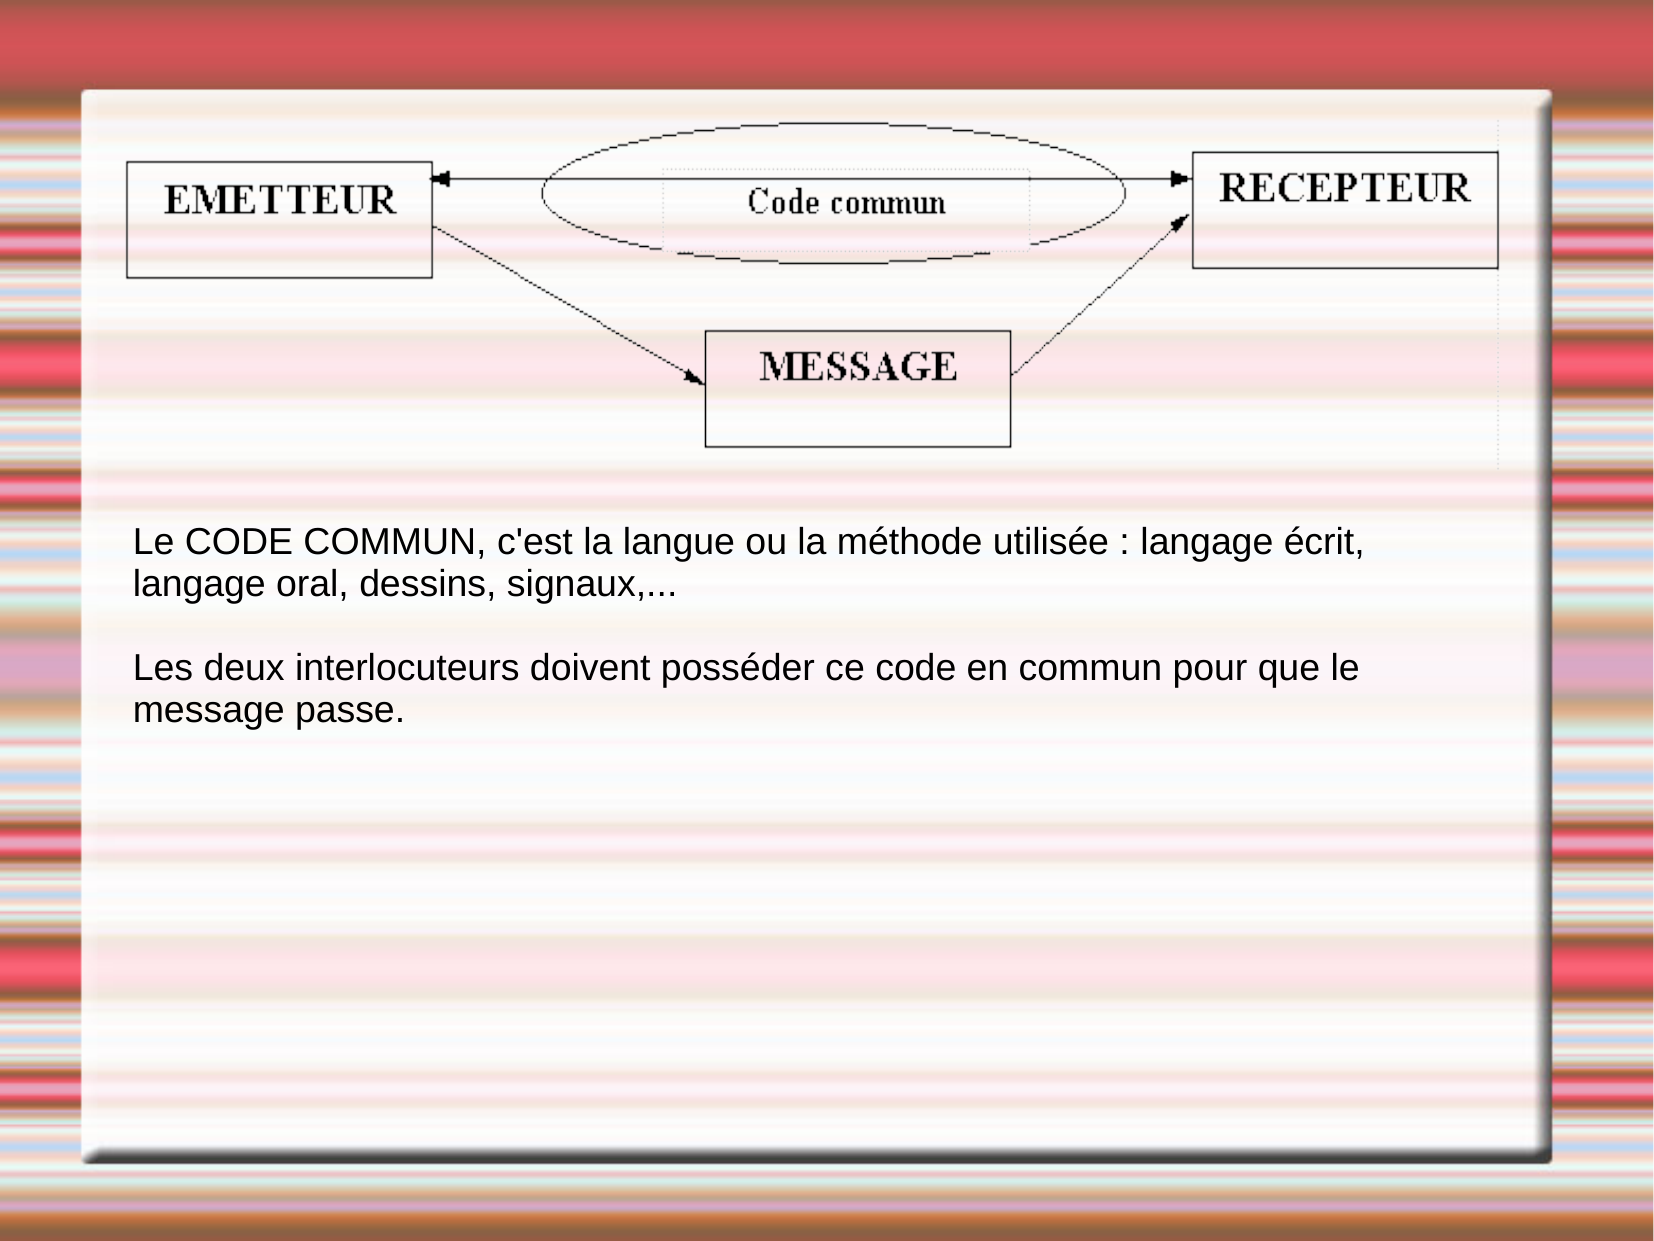

Le CODE COMMUN, c'est la langue ou la méthode utilisée : langage écrit, langage oral, dessins, signaux,...
Les deux interlocuteurs doivent posséder ce code en commun pour que le message passe.